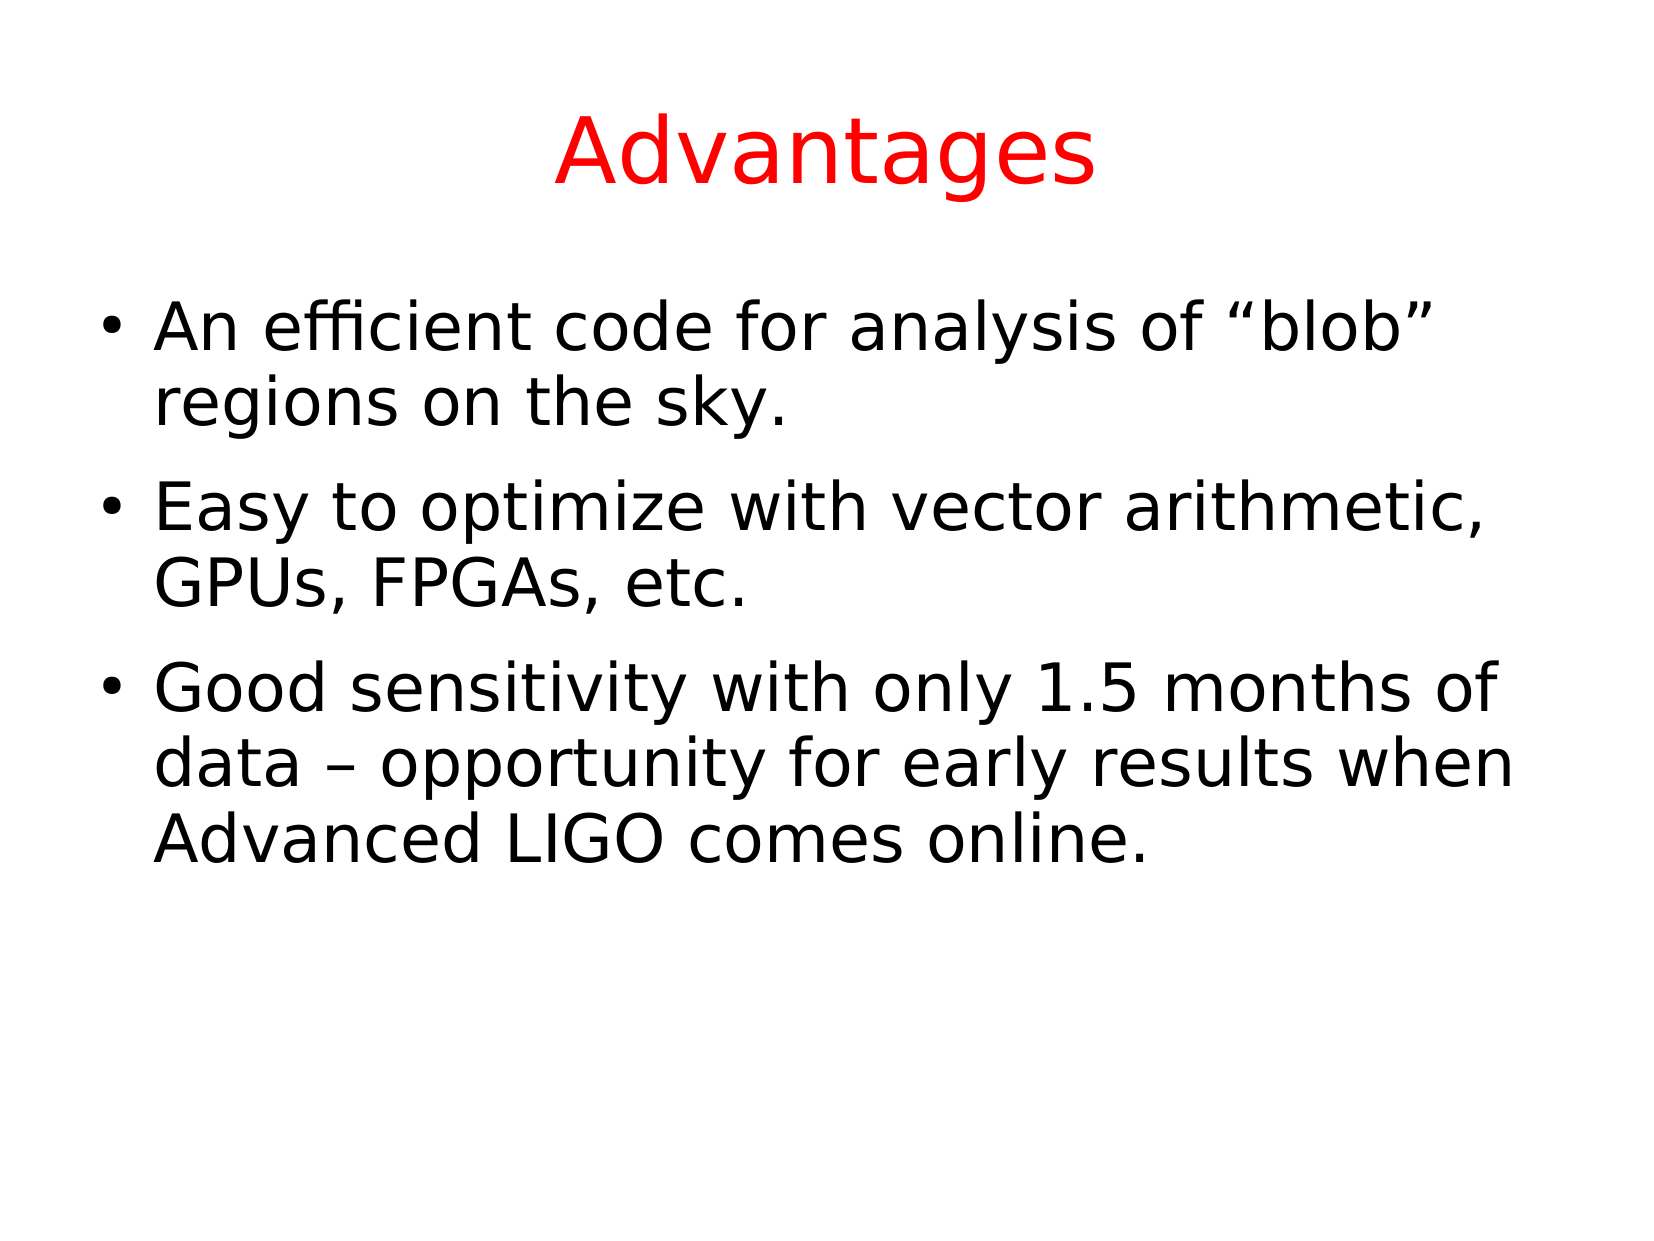

# Advantages
An efficient code for analysis of “blob” regions on the sky.
Easy to optimize with vector arithmetic, GPUs, FPGAs, etc.
Good sensitivity with only 1.5 months of data – opportunity for early results when Advanced LIGO comes online.